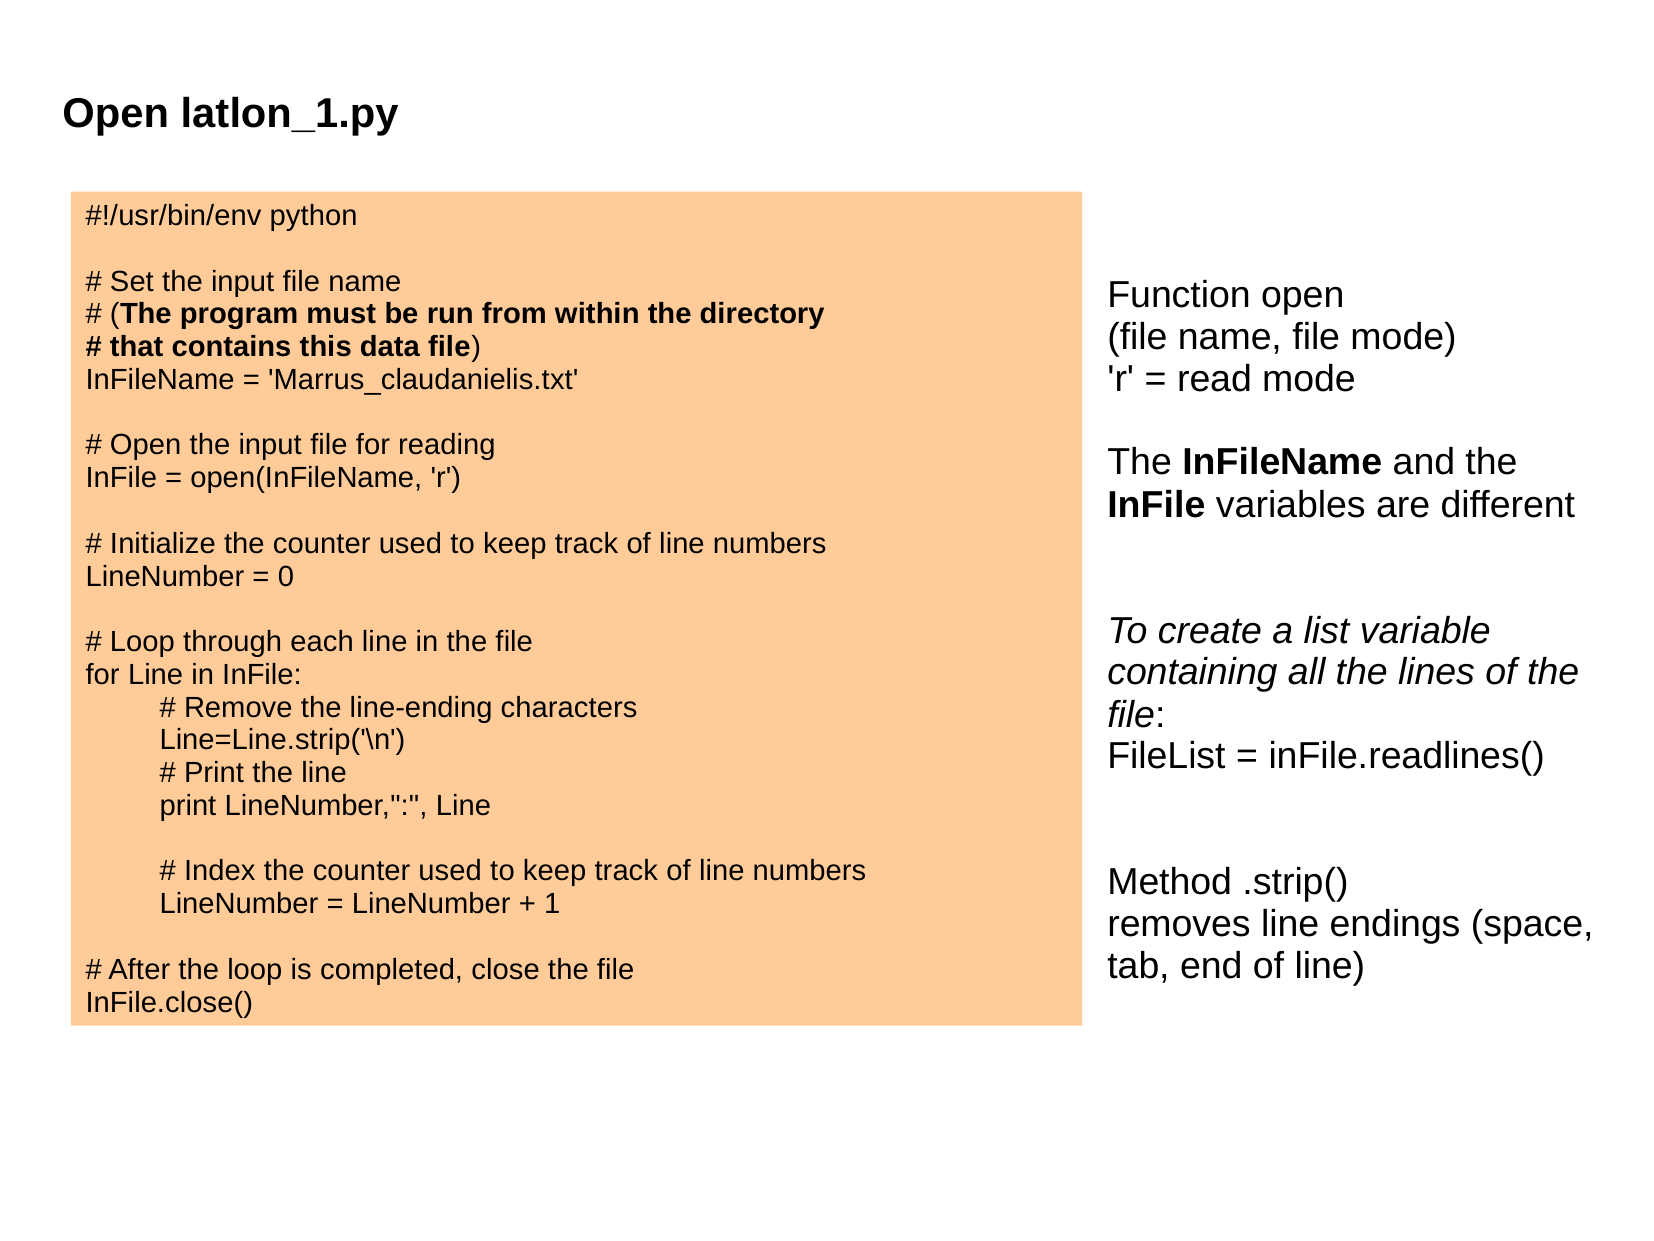

Open latlon_1.py
#!/usr/bin/env python
# Set the input file name
# (The program must be run from within the directory
# that contains this data file)
InFileName = 'Marrus_claudanielis.txt'
# Open the input file for reading
InFile = open(InFileName, 'r')
# Initialize the counter used to keep track of line numbers
LineNumber = 0
# Loop through each line in the file
for Line in InFile:
	# Remove the line-ending characters
	Line=Line.strip('\n')
	# Print the line
	print LineNumber,":", Line
	# Index the counter used to keep track of line numbers
	LineNumber = LineNumber + 1
# After the loop is completed, close the file
InFile.close()
Function open
(file name, file mode)
'r' = read mode
The InFileName and the InFile variables are different
To create a list variable containing all the lines of the file:
FileList = inFile.readlines()
Method .strip()
removes line endings (space, tab, end of line)